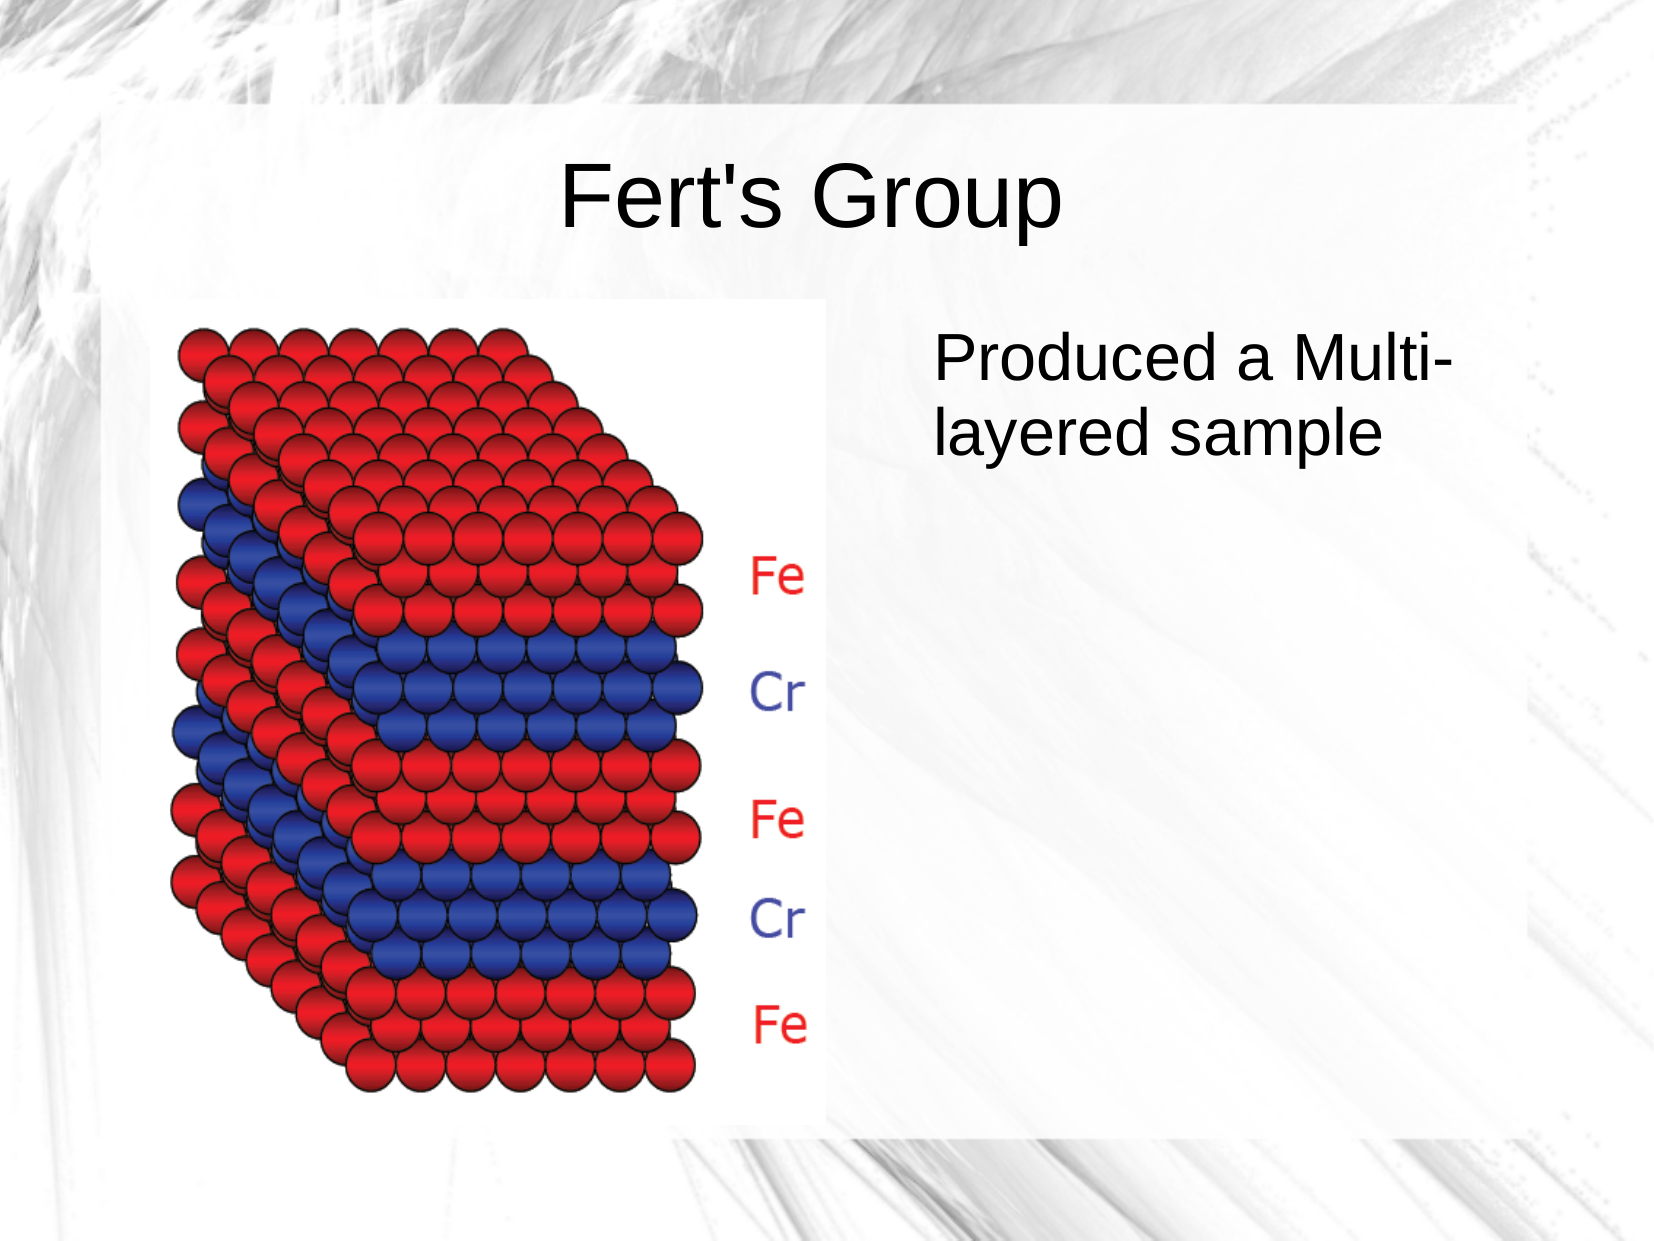

# Fert's Group
Produced a Multi-layered sample